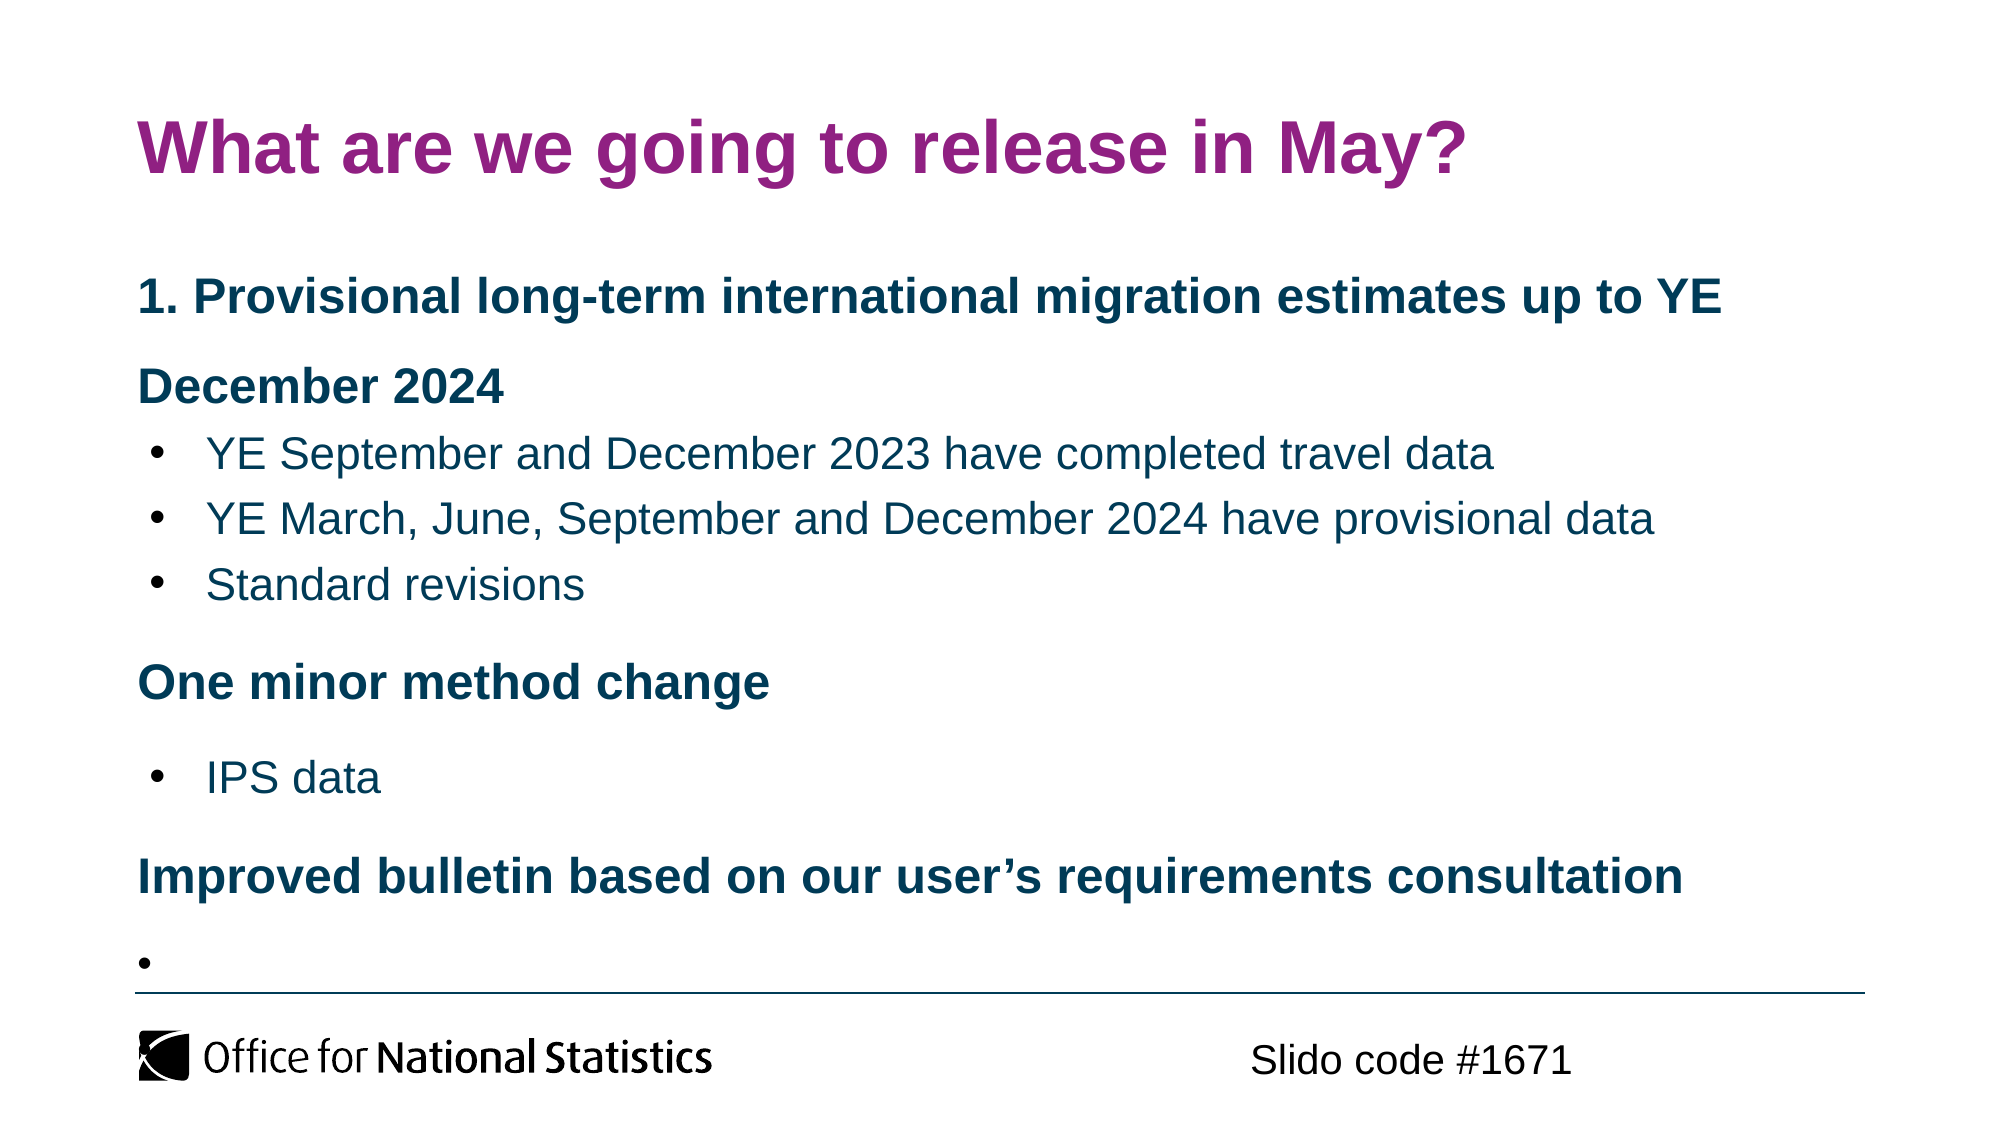

# What are we going to release in May?
1. Provisional long-term international migration estimates up to YE December 2024
YE September and December 2023 have completed travel data
YE March, June, September and December 2024 have provisional data
Standard revisions
One minor method change
IPS data
Improved bulletin based on our user’s requirements consultation
Slido code #1671